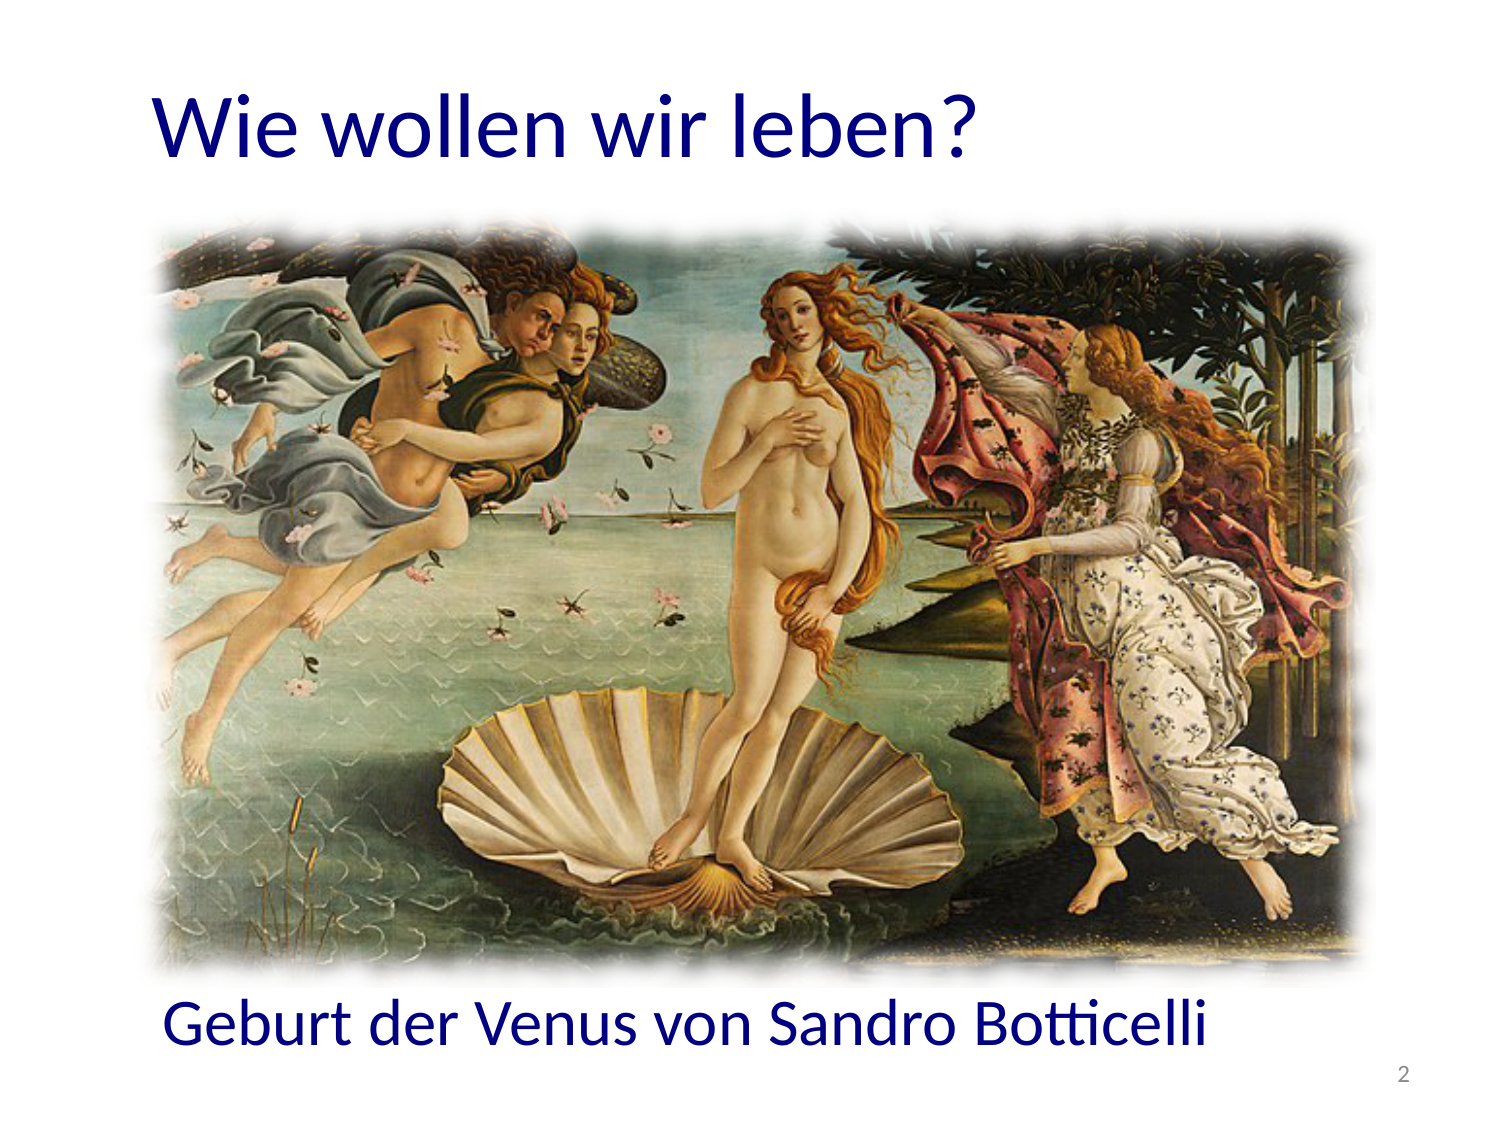

# Wie wollen wir leben?
 Geburt der Venus von Sandro Botticelli
Gustav Wall
2